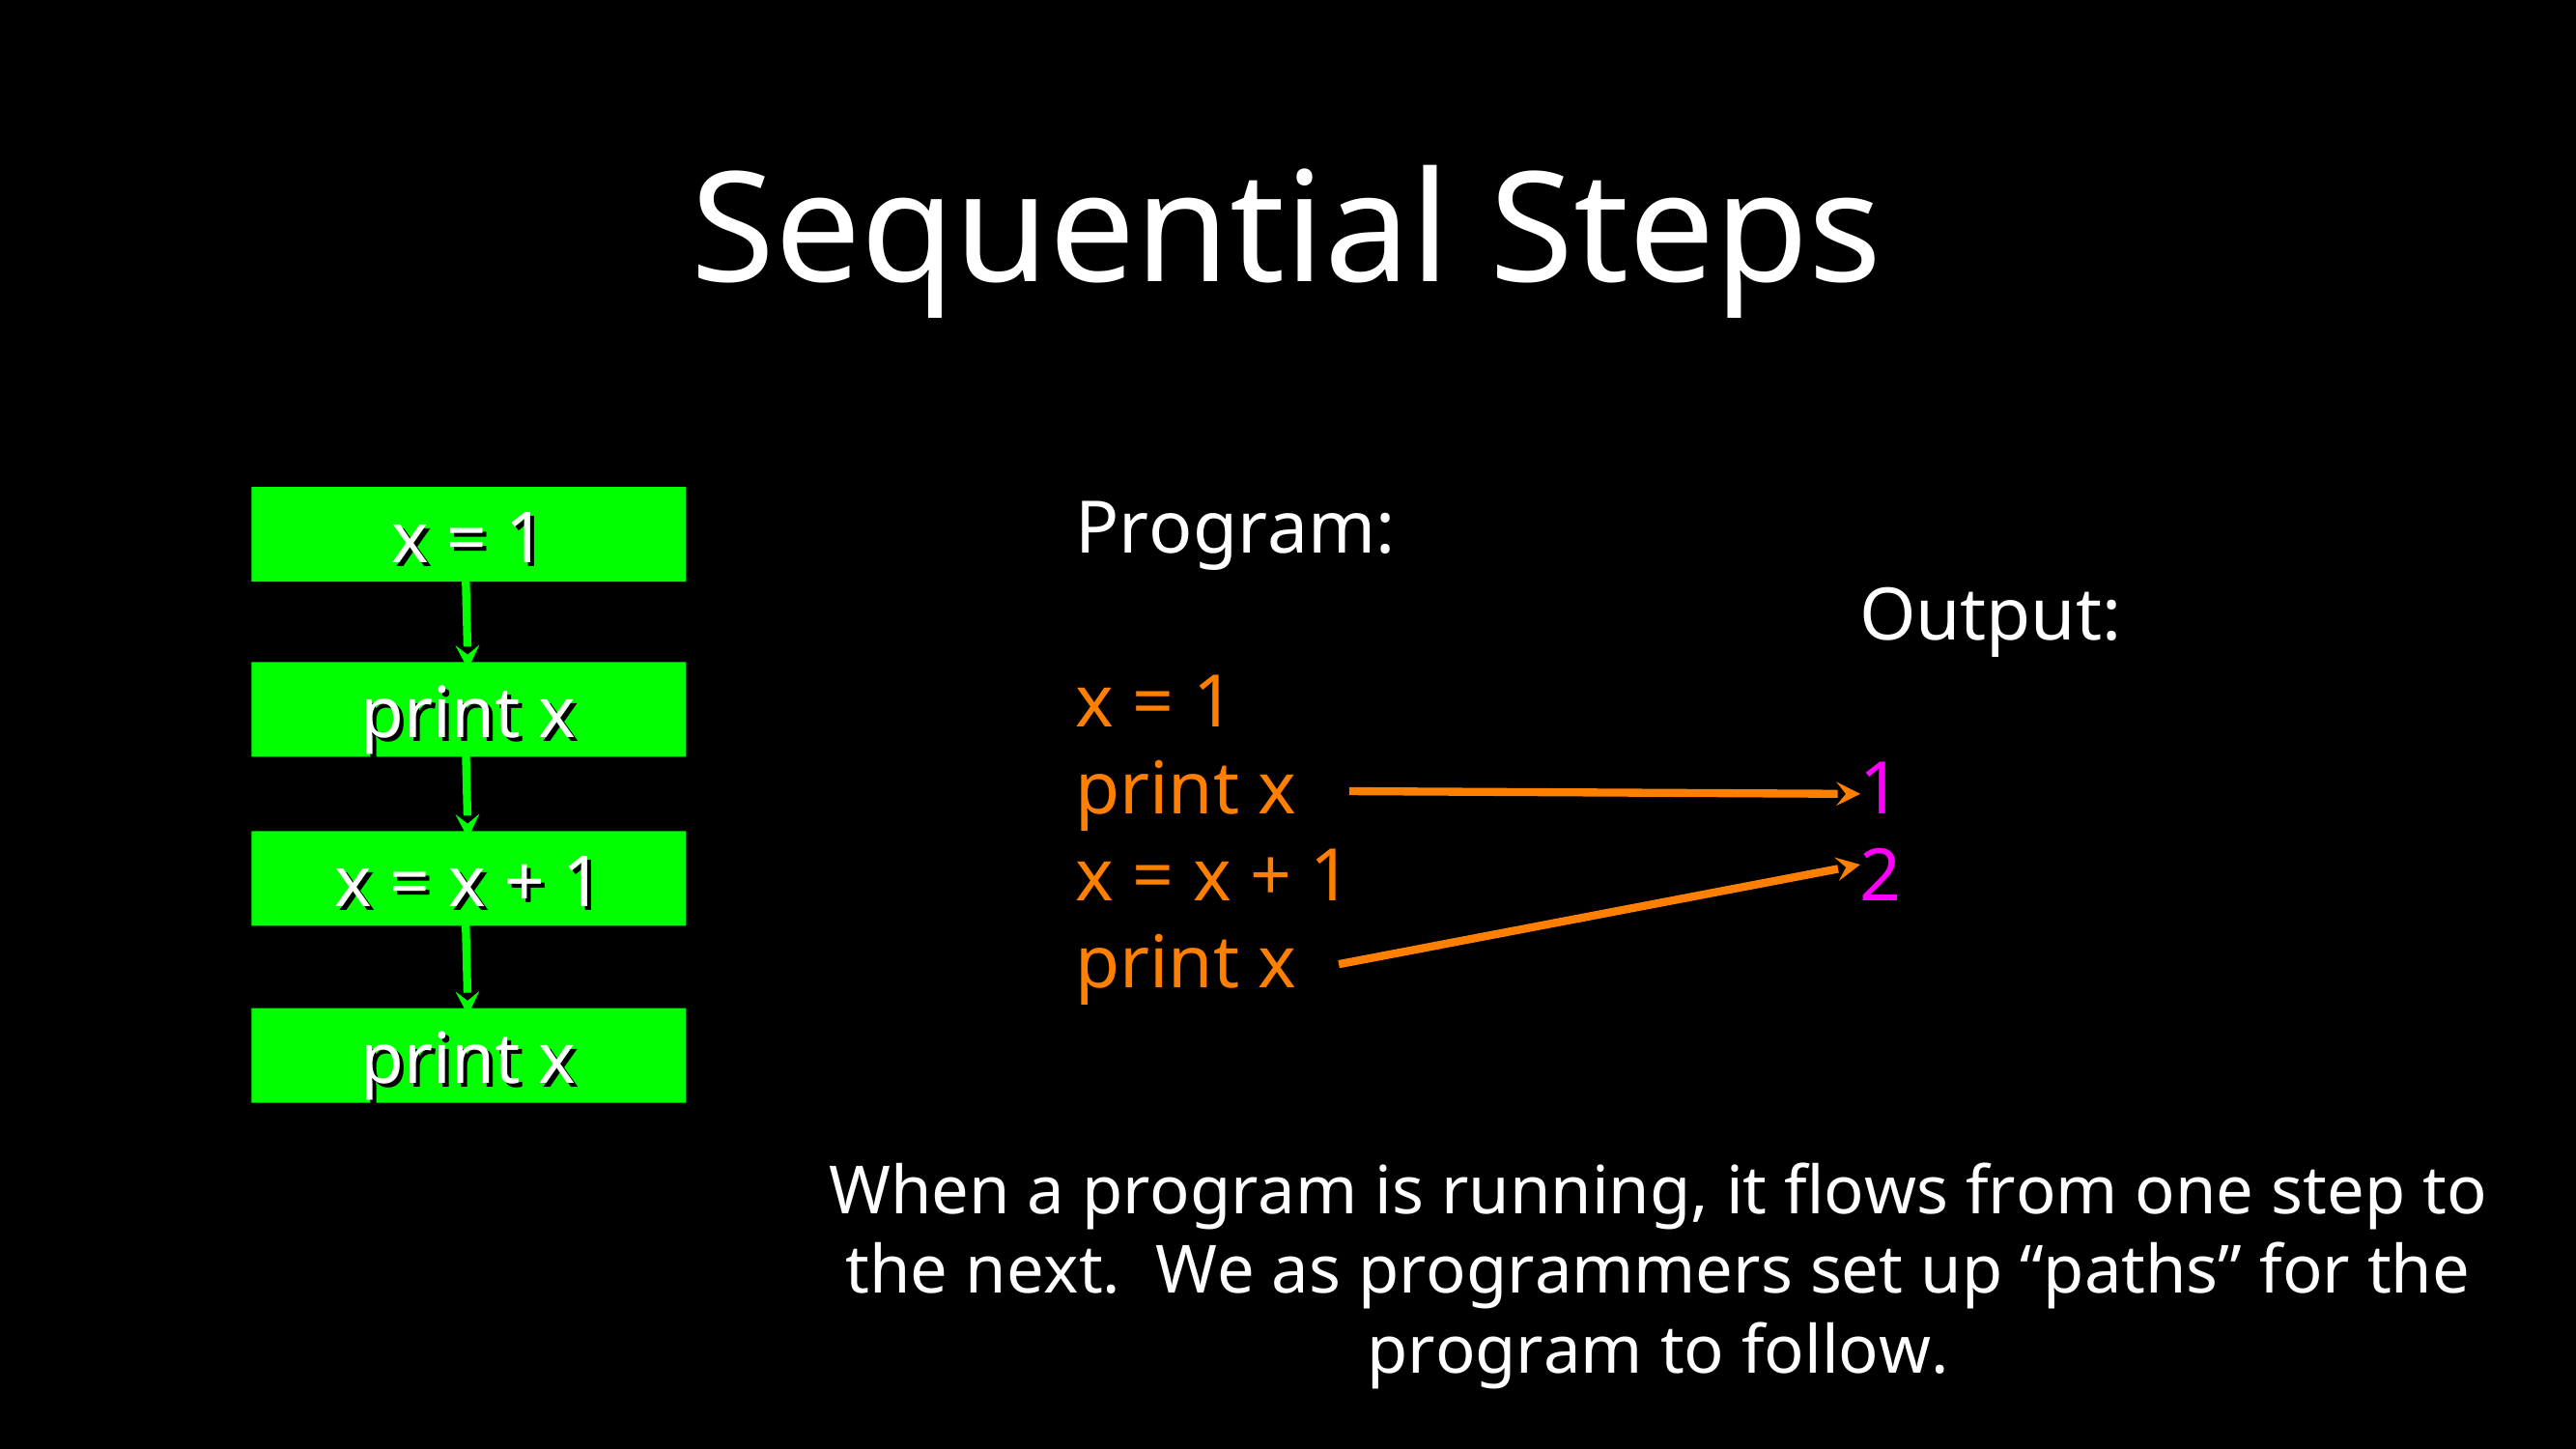

# Sequential Steps
Program:
x = 1
print x
x = x + 1
print x
x = 1
Output:
1
2
print x
x = x + 1
print x
When a program is running, it flows from one step to the next. We as programmers set up “paths” for the program to follow.